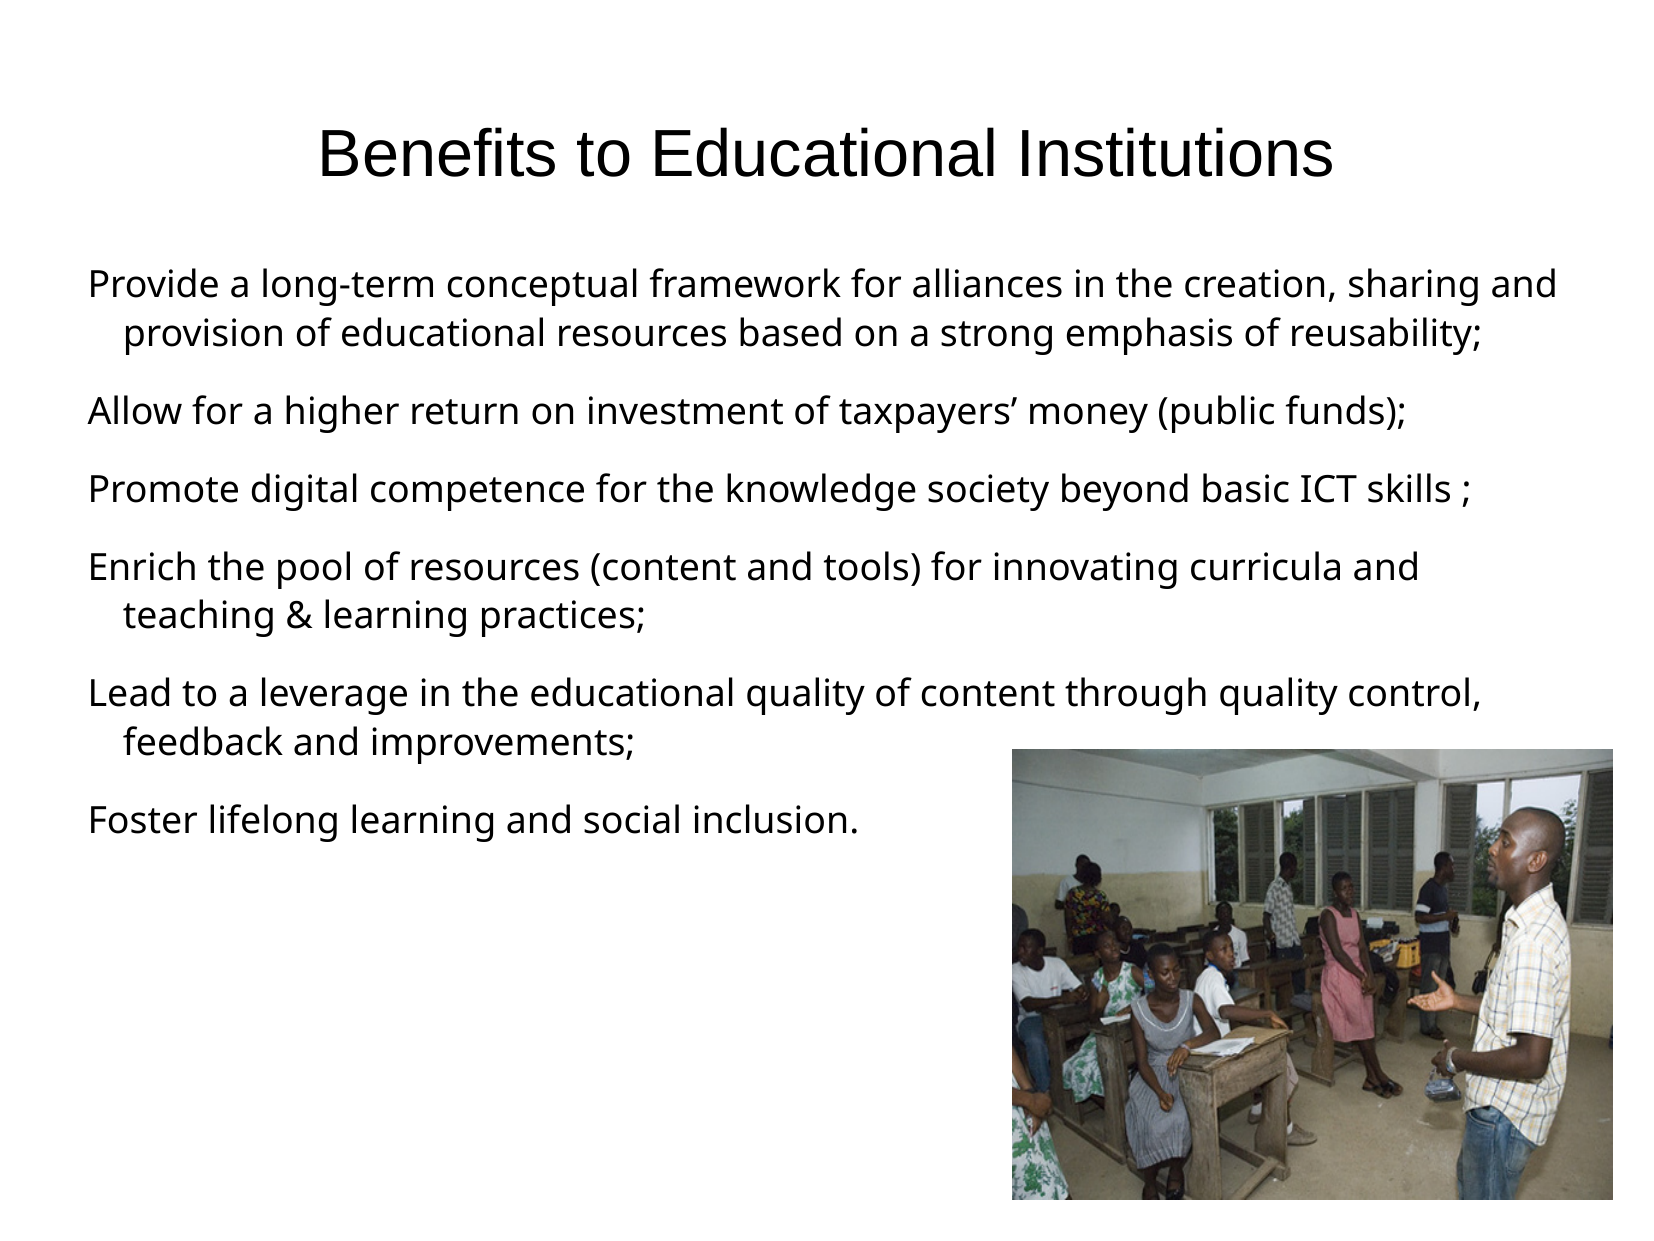

# Benefits to Educational Institutions
Provide a long-term conceptual framework for alliances in the creation, sharing and provision of educational resources based on a strong emphasis of reusability;
Allow for a higher return on investment of taxpayers’ money (public funds);
Promote digital competence for the knowledge society beyond basic ICT skills ;
Enrich the pool of resources (content and tools) for innovating curricula and teaching & learning practices;
Lead to a leverage in the educational quality of content through quality control, feedback and improvements;
Foster lifelong learning and social inclusion.